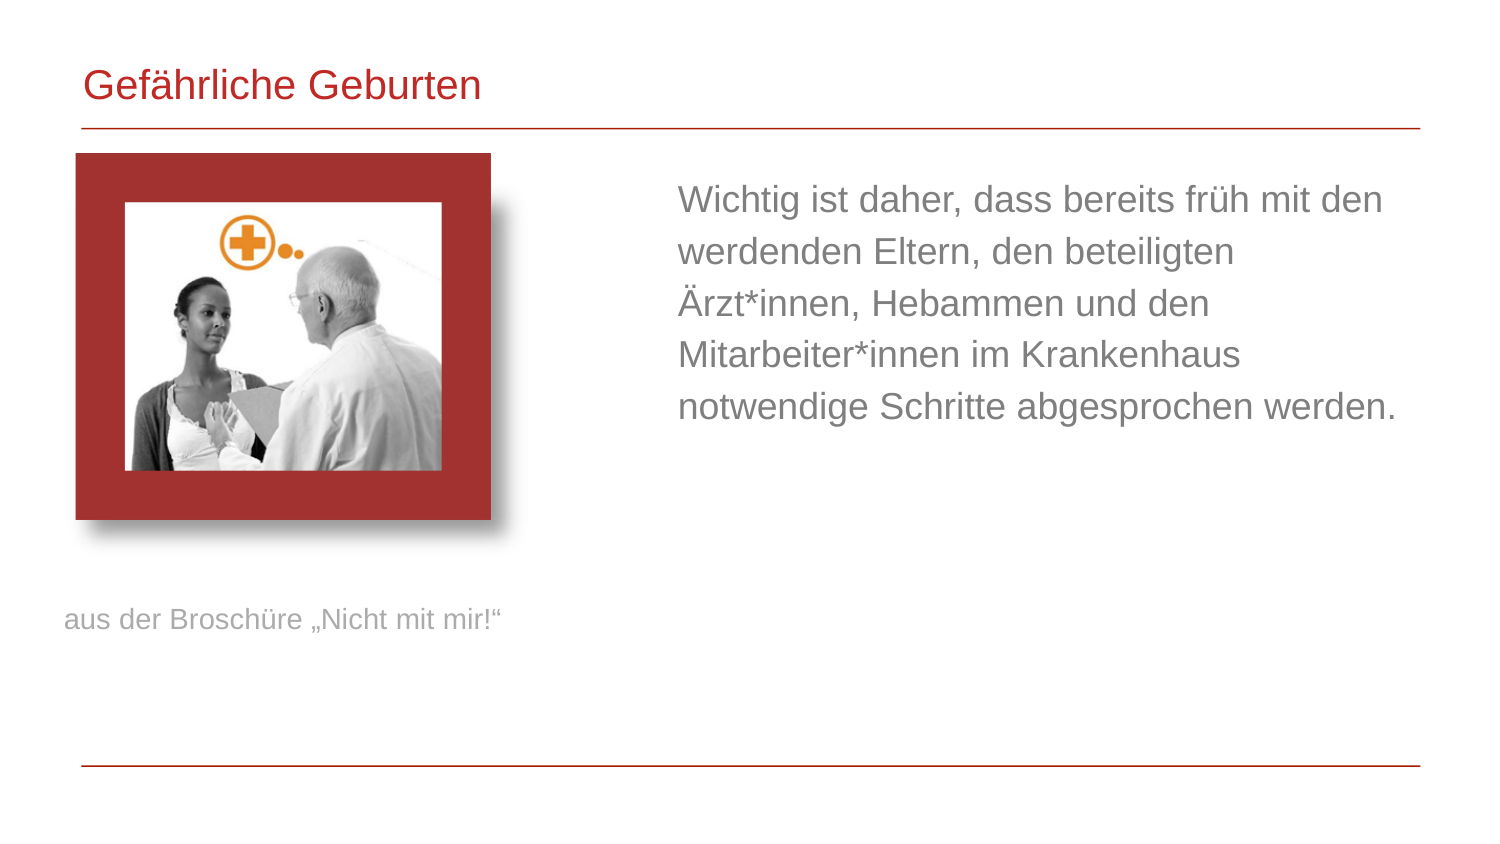

Gefährliche Geburten
Wichtig ist daher, dass bereits früh mit den werdenden Eltern, den beteiligten Ärzt*innen, Hebammen und den Mitarbeiter*innen im Krankenhaus notwendige Schritte abgesprochen werden.
aus der Broschüre „Nicht mit mir!“